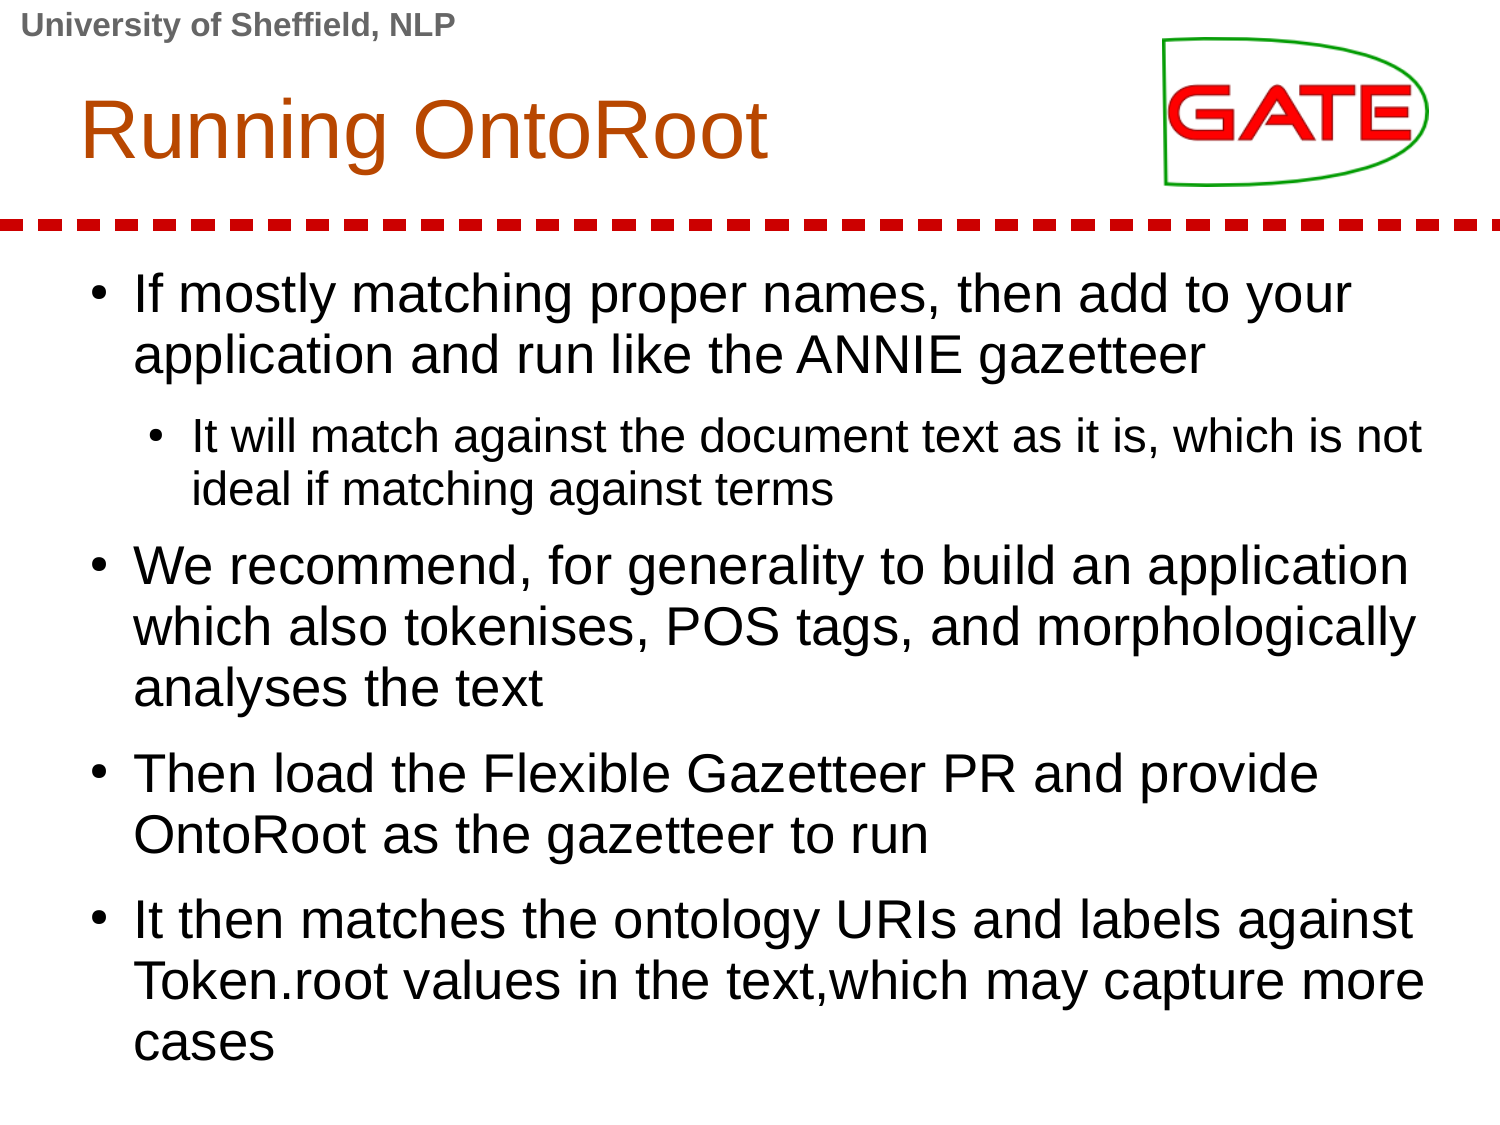

# Running OntoRoot
If mostly matching proper names, then add to your application and run like the ANNIE gazetteer
It will match against the document text as it is, which is not ideal if matching against terms
We recommend, for generality to build an application which also tokenises, POS tags, and morphologically analyses the text
Then load the Flexible Gazetteer PR and provide OntoRoot as the gazetteer to run
It then matches the ontology URIs and labels against Token.root values in the text,which may capture more cases